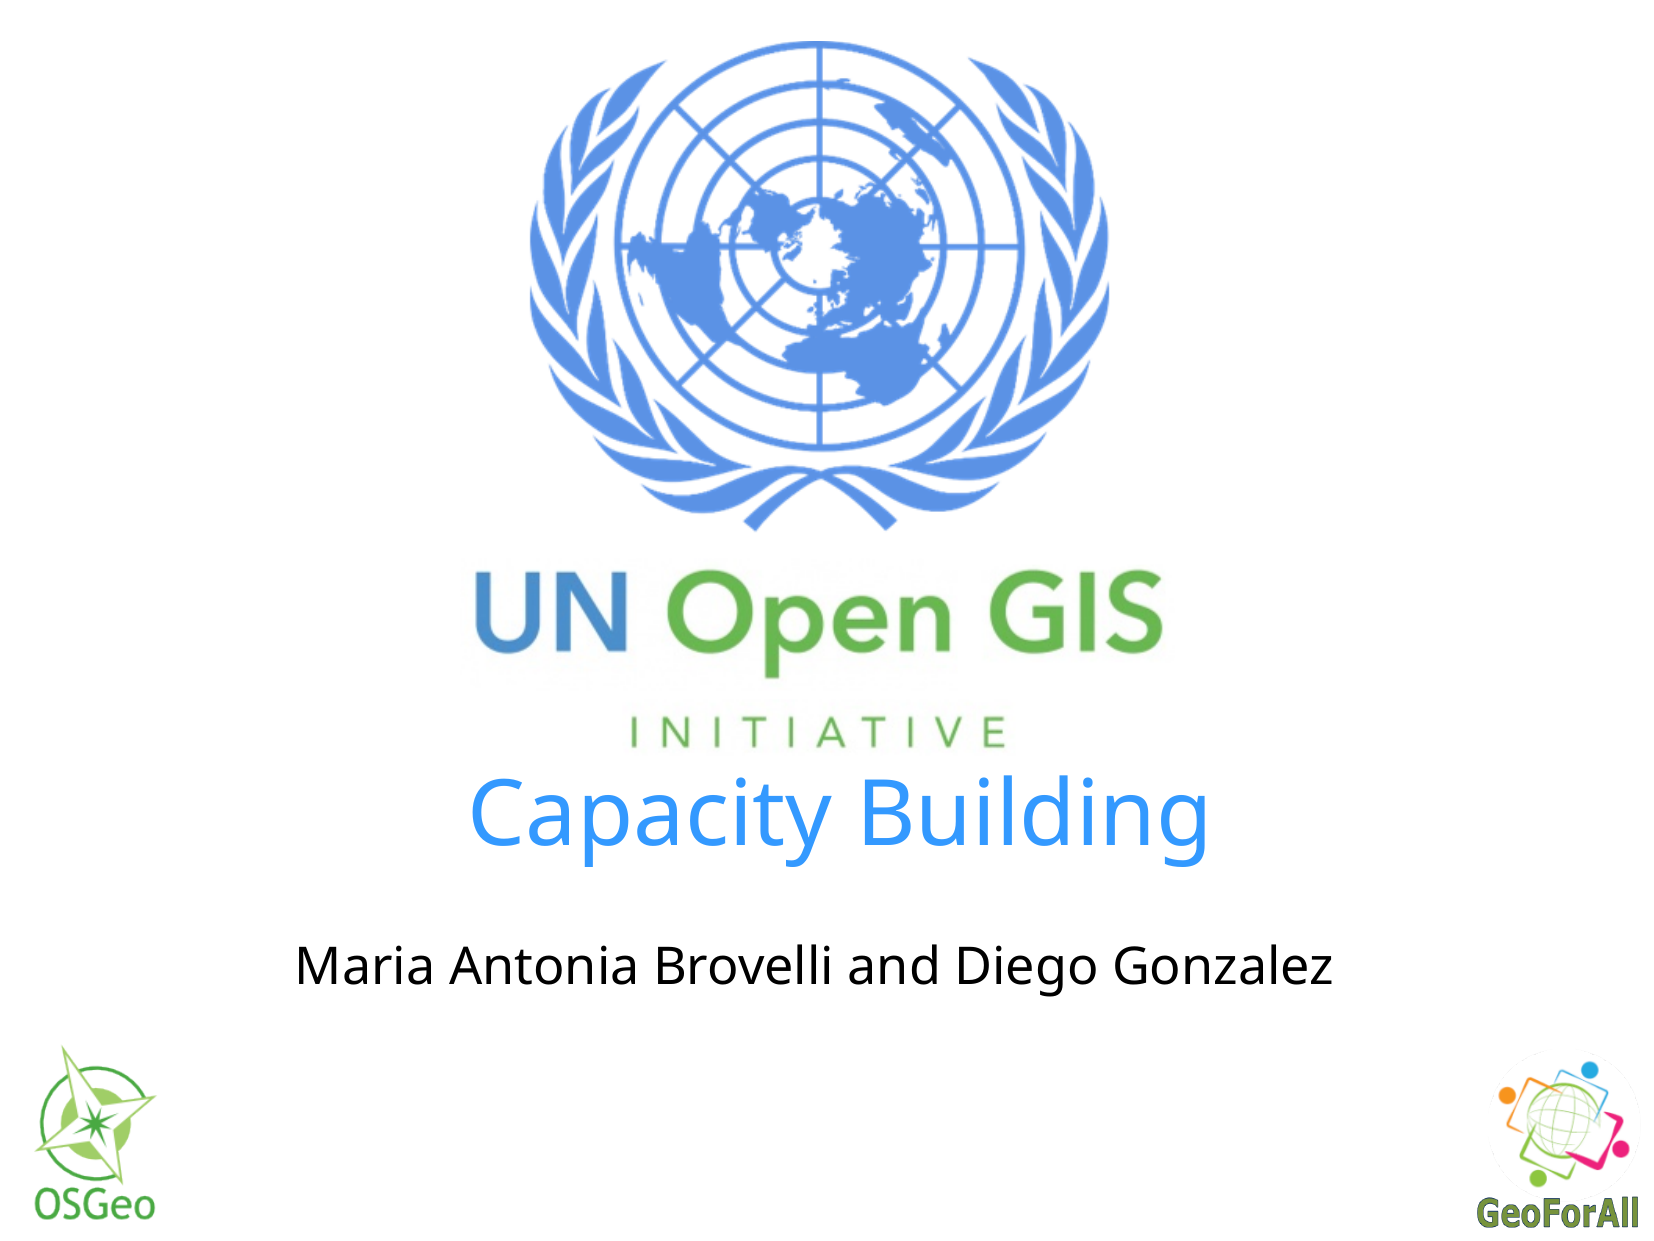

Capacity Building
Maria Antonia Brovelli and Diego Gonzalez